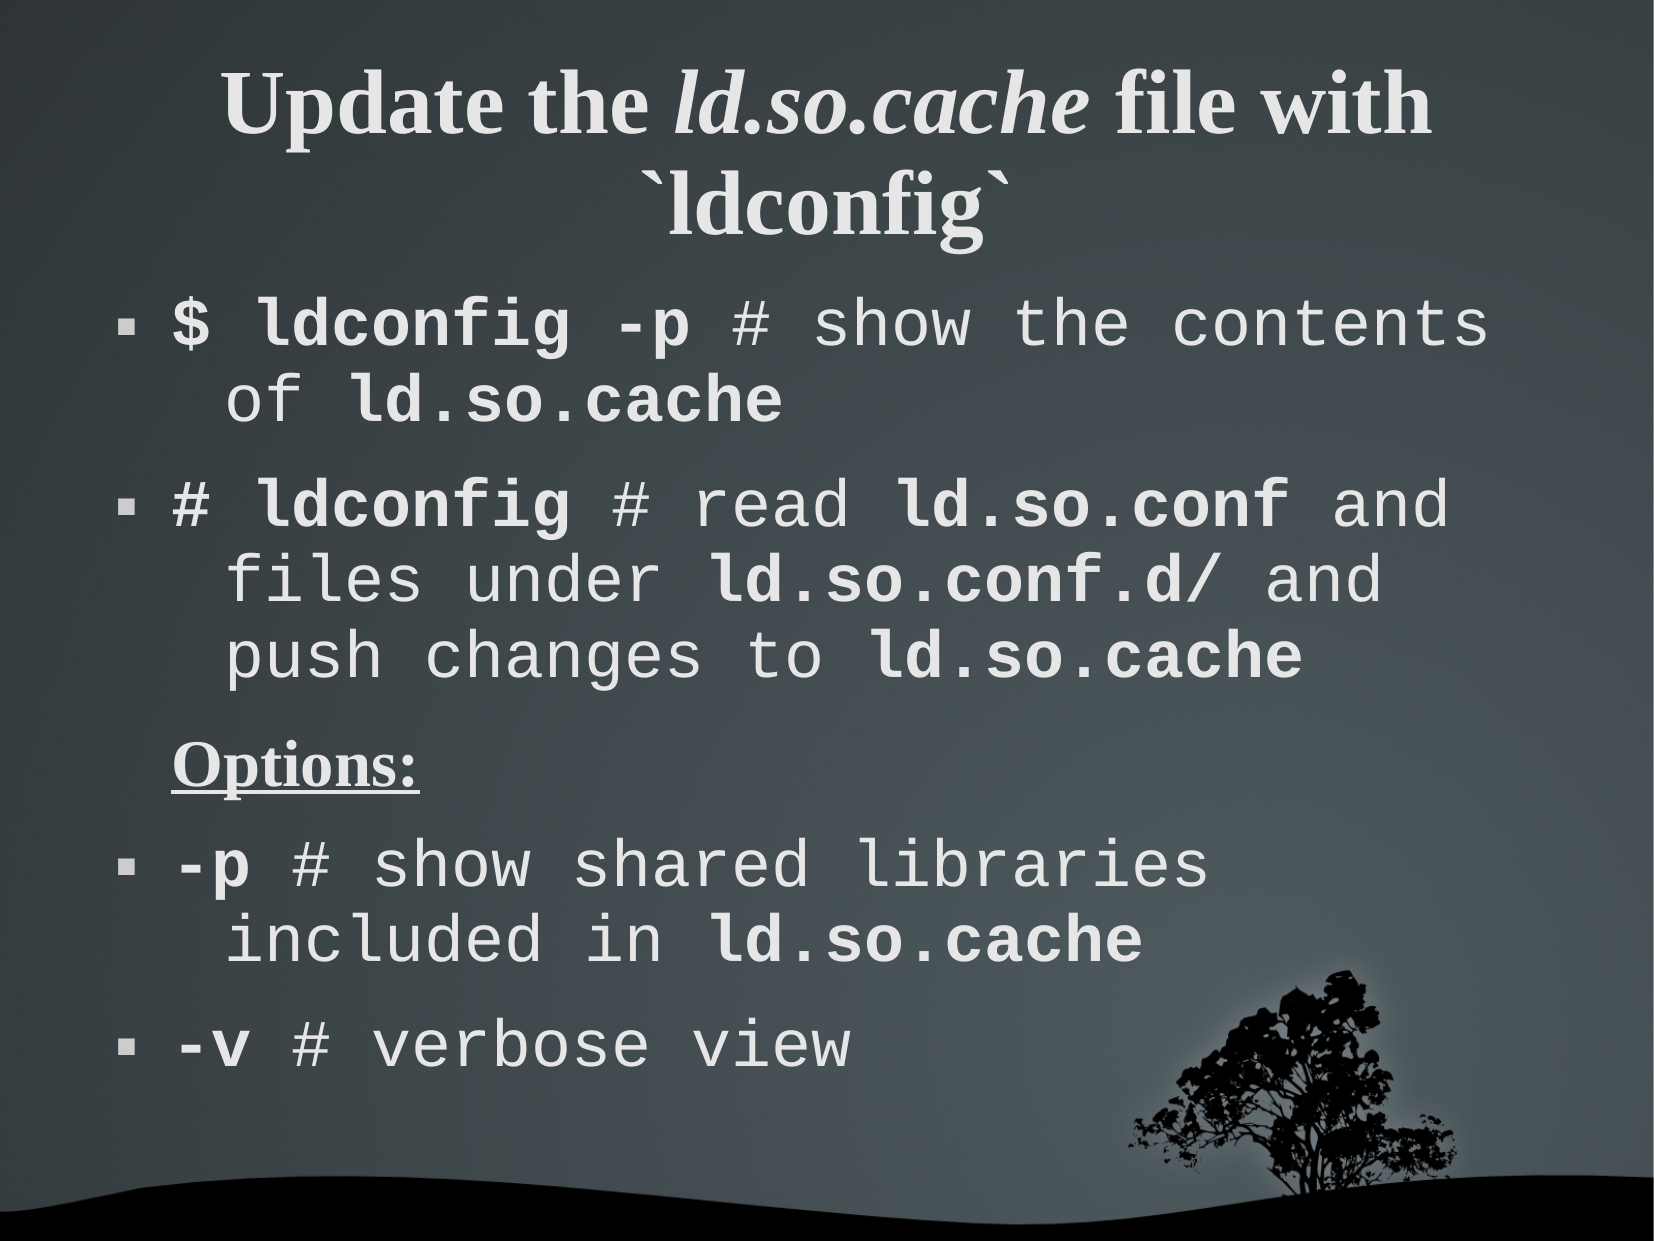

# Update the ld.so.cache file with `ldconfig`
$ ldconfig -p # show the contents of ld.so.cache
# ldconfig # read ld.so.conf and files under ld.so.conf.d/ and push changes to ld.so.cache
Options:
-p # show shared libraries included in ld.so.cache
-v # verbose view